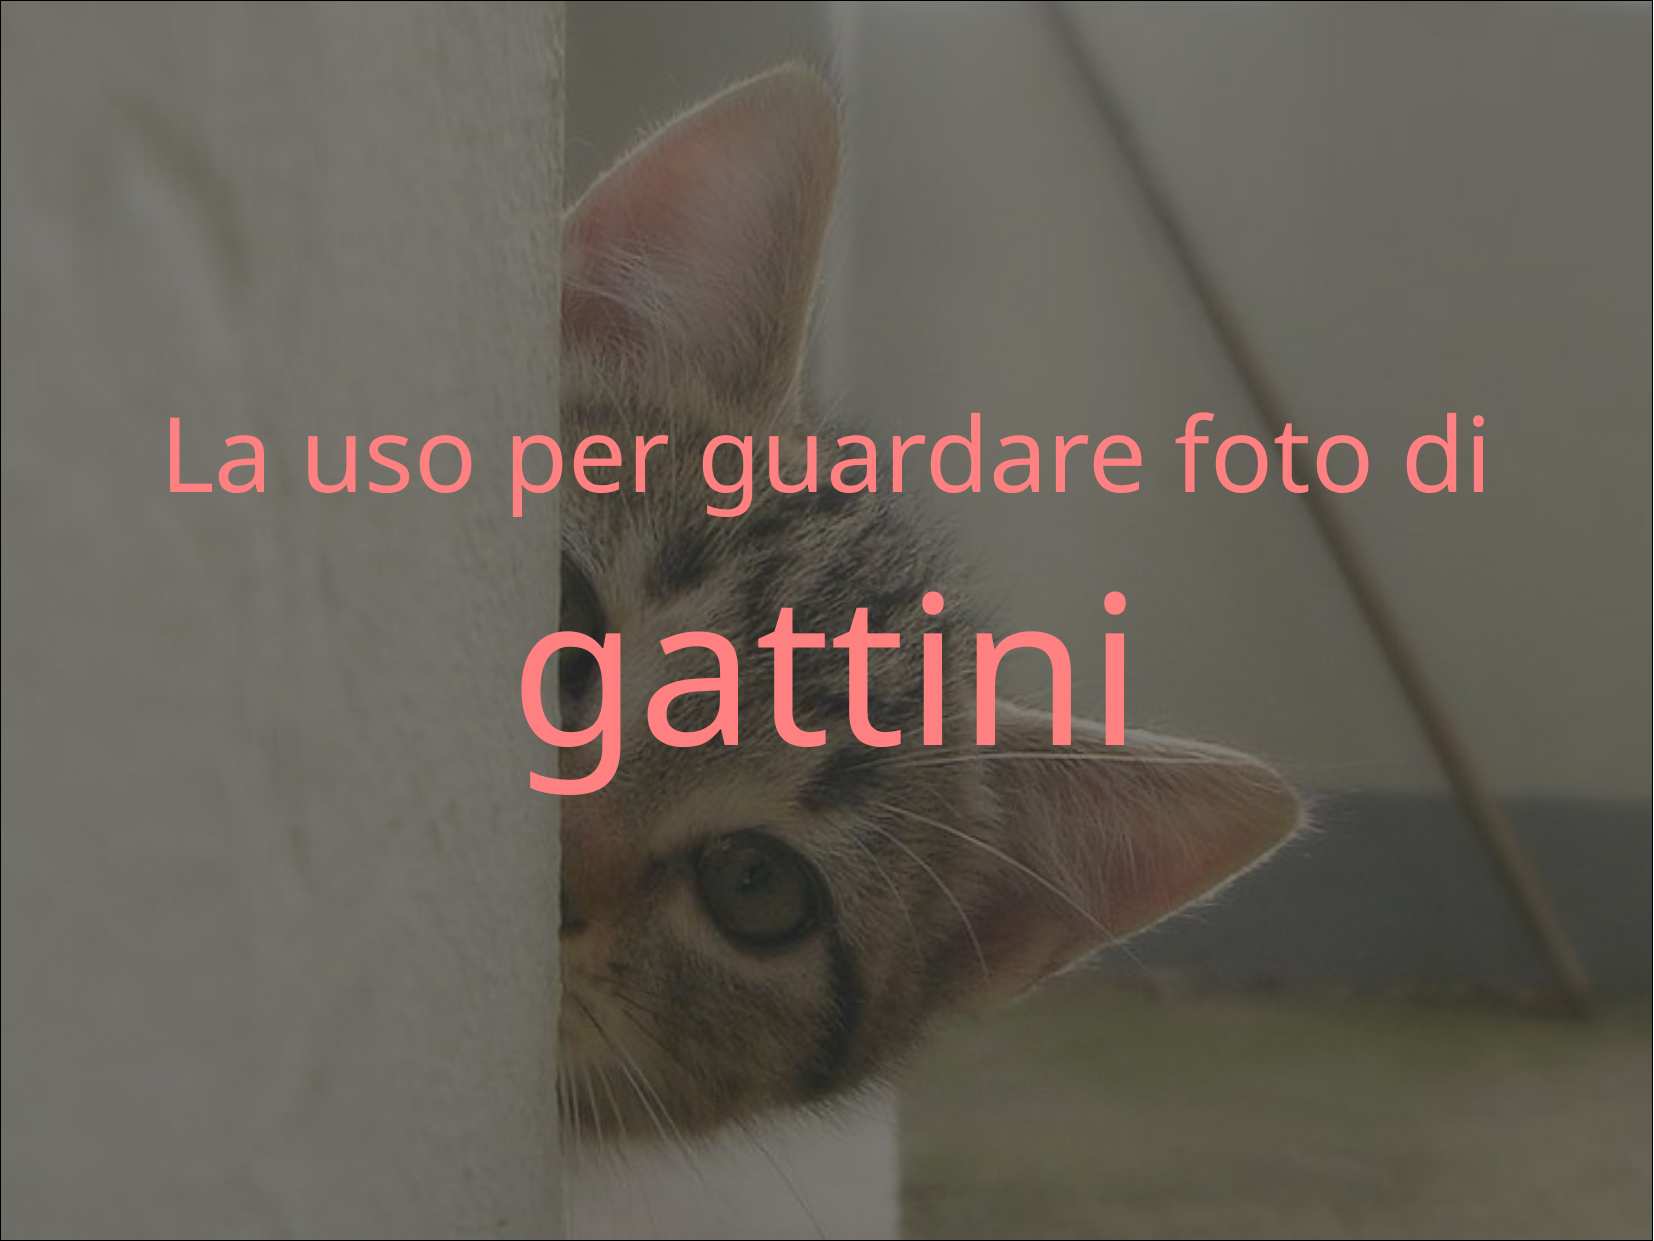

La uso per guardare foto di
gattini